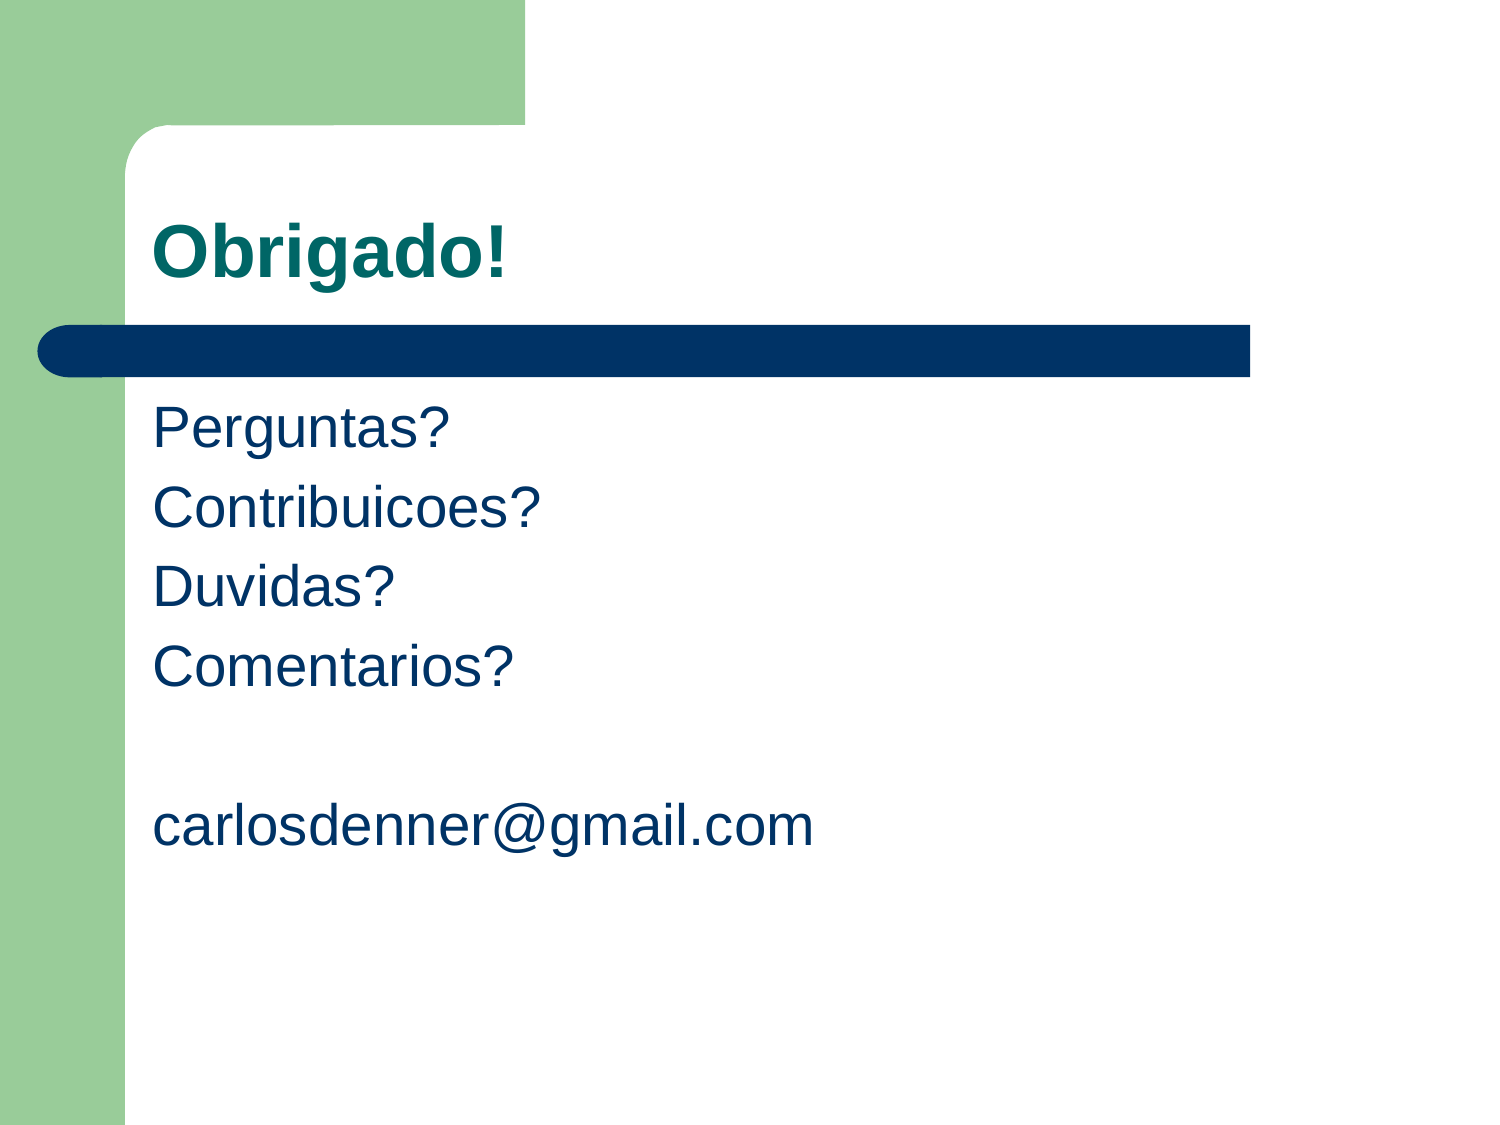

# Obrigado!
Perguntas?
Contribuicoes?
Duvidas?
Comentarios?
carlosdenner@gmail.com